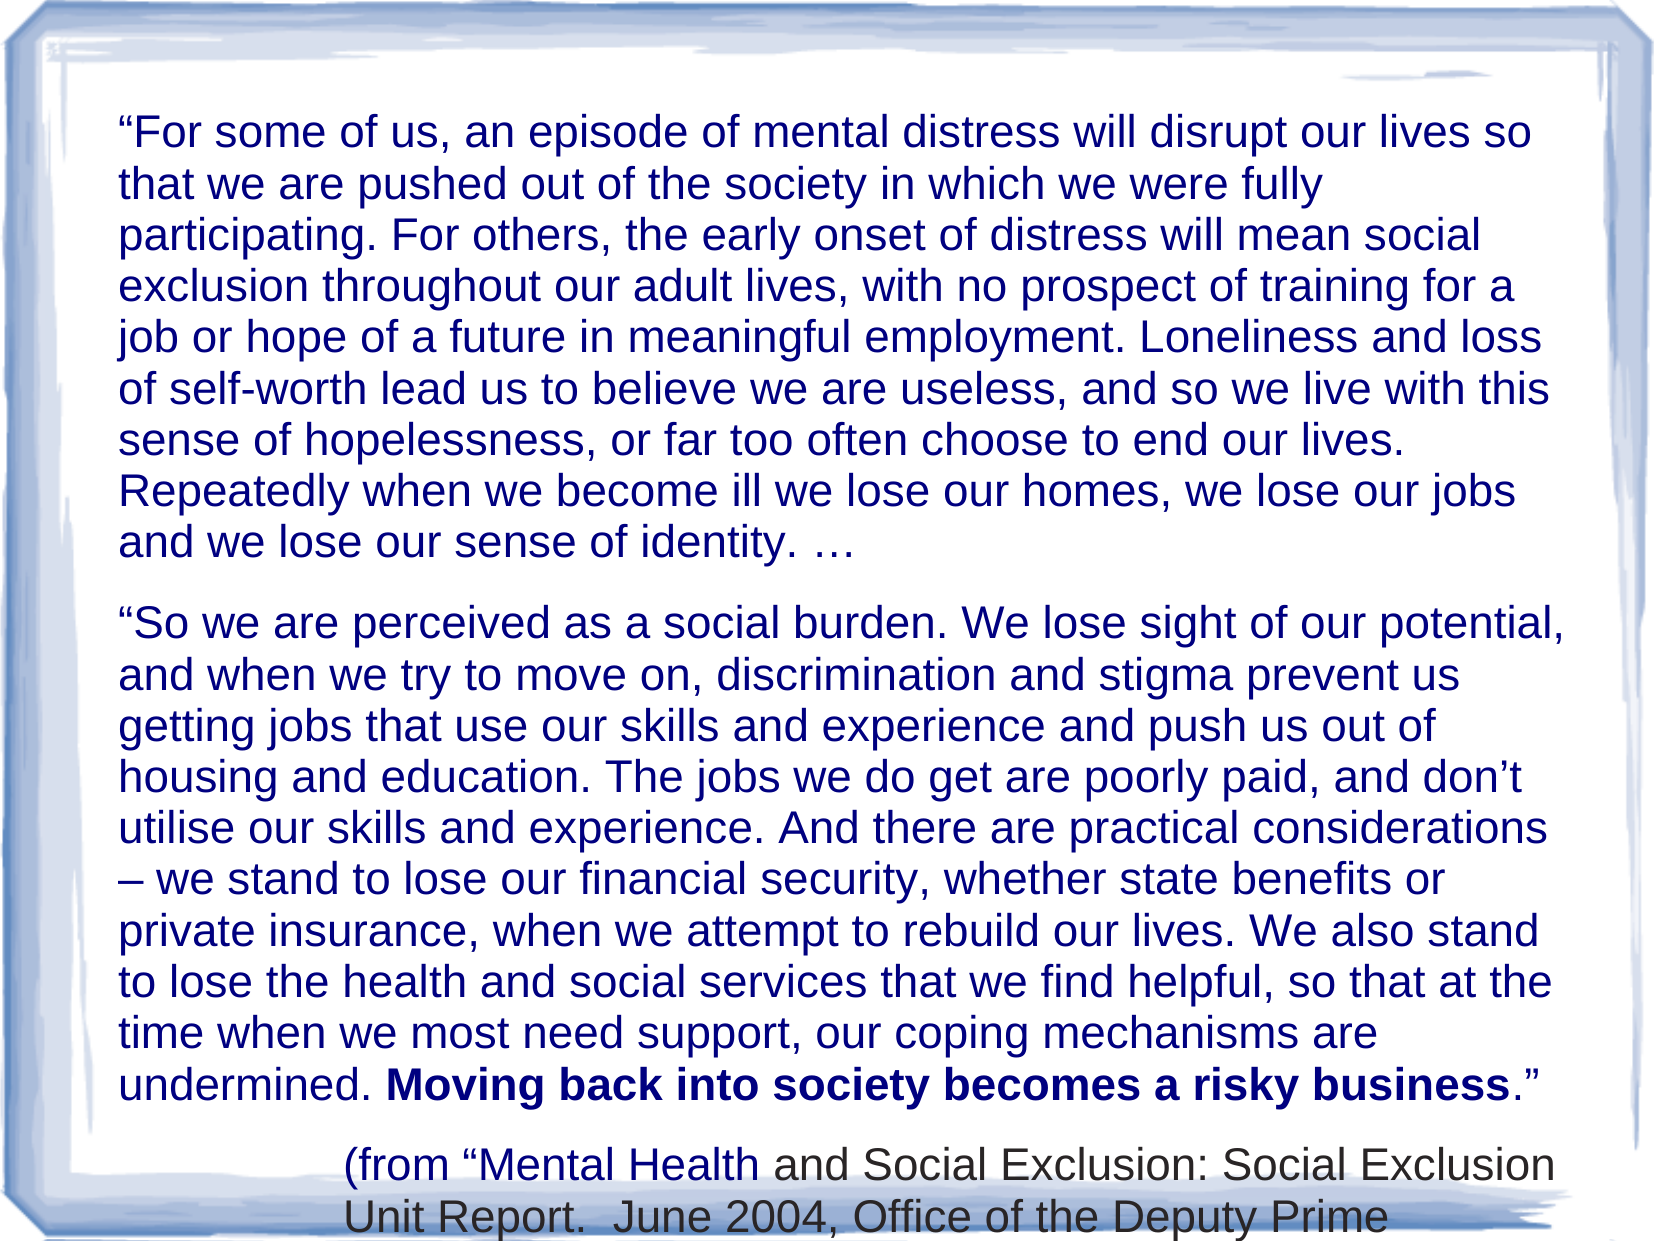

# “For some of us, an episode of mental distress will disrupt our lives so that we are pushed out of the society in which we were fully participating. For others, the early onset of distress will mean social exclusion throughout our adult lives, with no prospect of training for a job or hope of a future in meaningful employment. Loneliness and loss of self-worth lead us to believe we are useless, and so we live with this sense of hopelessness, or far too often choose to end our lives. Repeatedly when we become ill we lose our homes, we lose our jobs and we lose our sense of identity. …
“So we are perceived as a social burden. We lose sight of our potential, and when we try to move on, discrimination and stigma prevent us getting jobs that use our skills and experience and push us out of housing and education. The jobs we do get are poorly paid, and don’t utilise our skills and experience. And there are practical considerations – we stand to lose our financial security, whether state benefits or private insurance, when we attempt to rebuild our lives. We also stand to lose the health and social services that we find helpful, so that at the time when we most need support, our coping mechanisms are undermined. Moving back into society becomes a risky business.”
(from “Mental Health and Social Exclusion: Social Exclusion Unit Report. June 2004, Office of the Deputy Prime Minister, London, UK.)